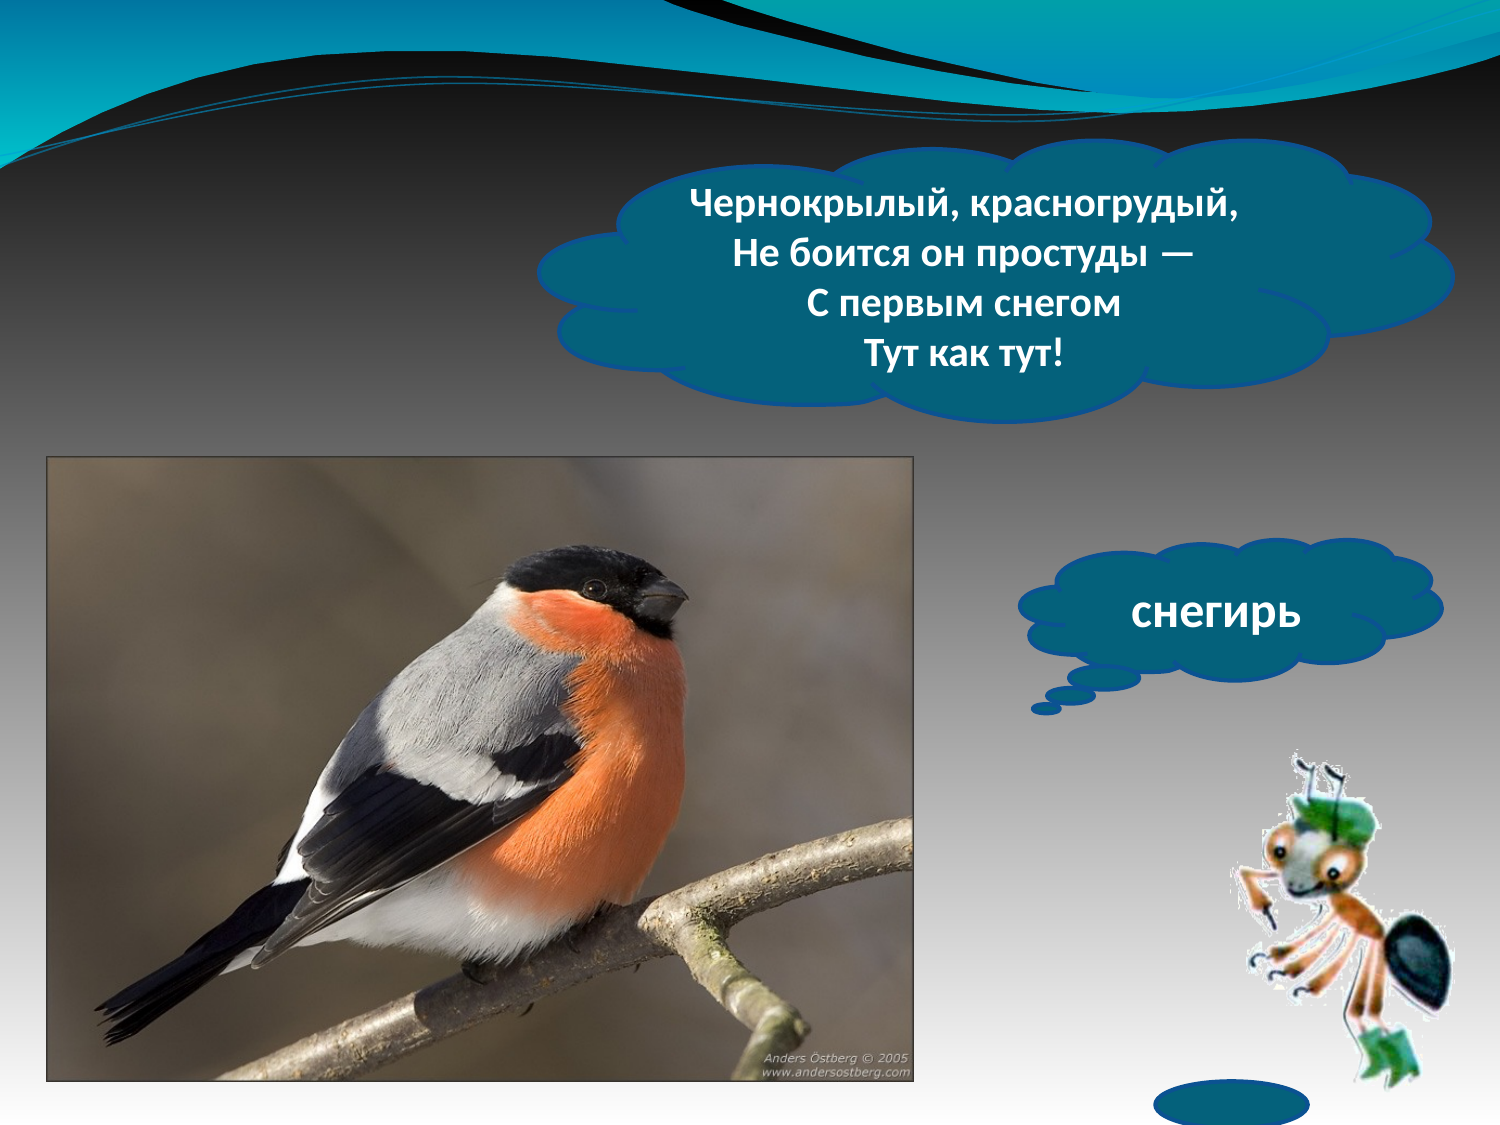

Чернокрылый, красногрудый,
Не боится он простуды —
С первым снегом
Тут как тут!
снегирь